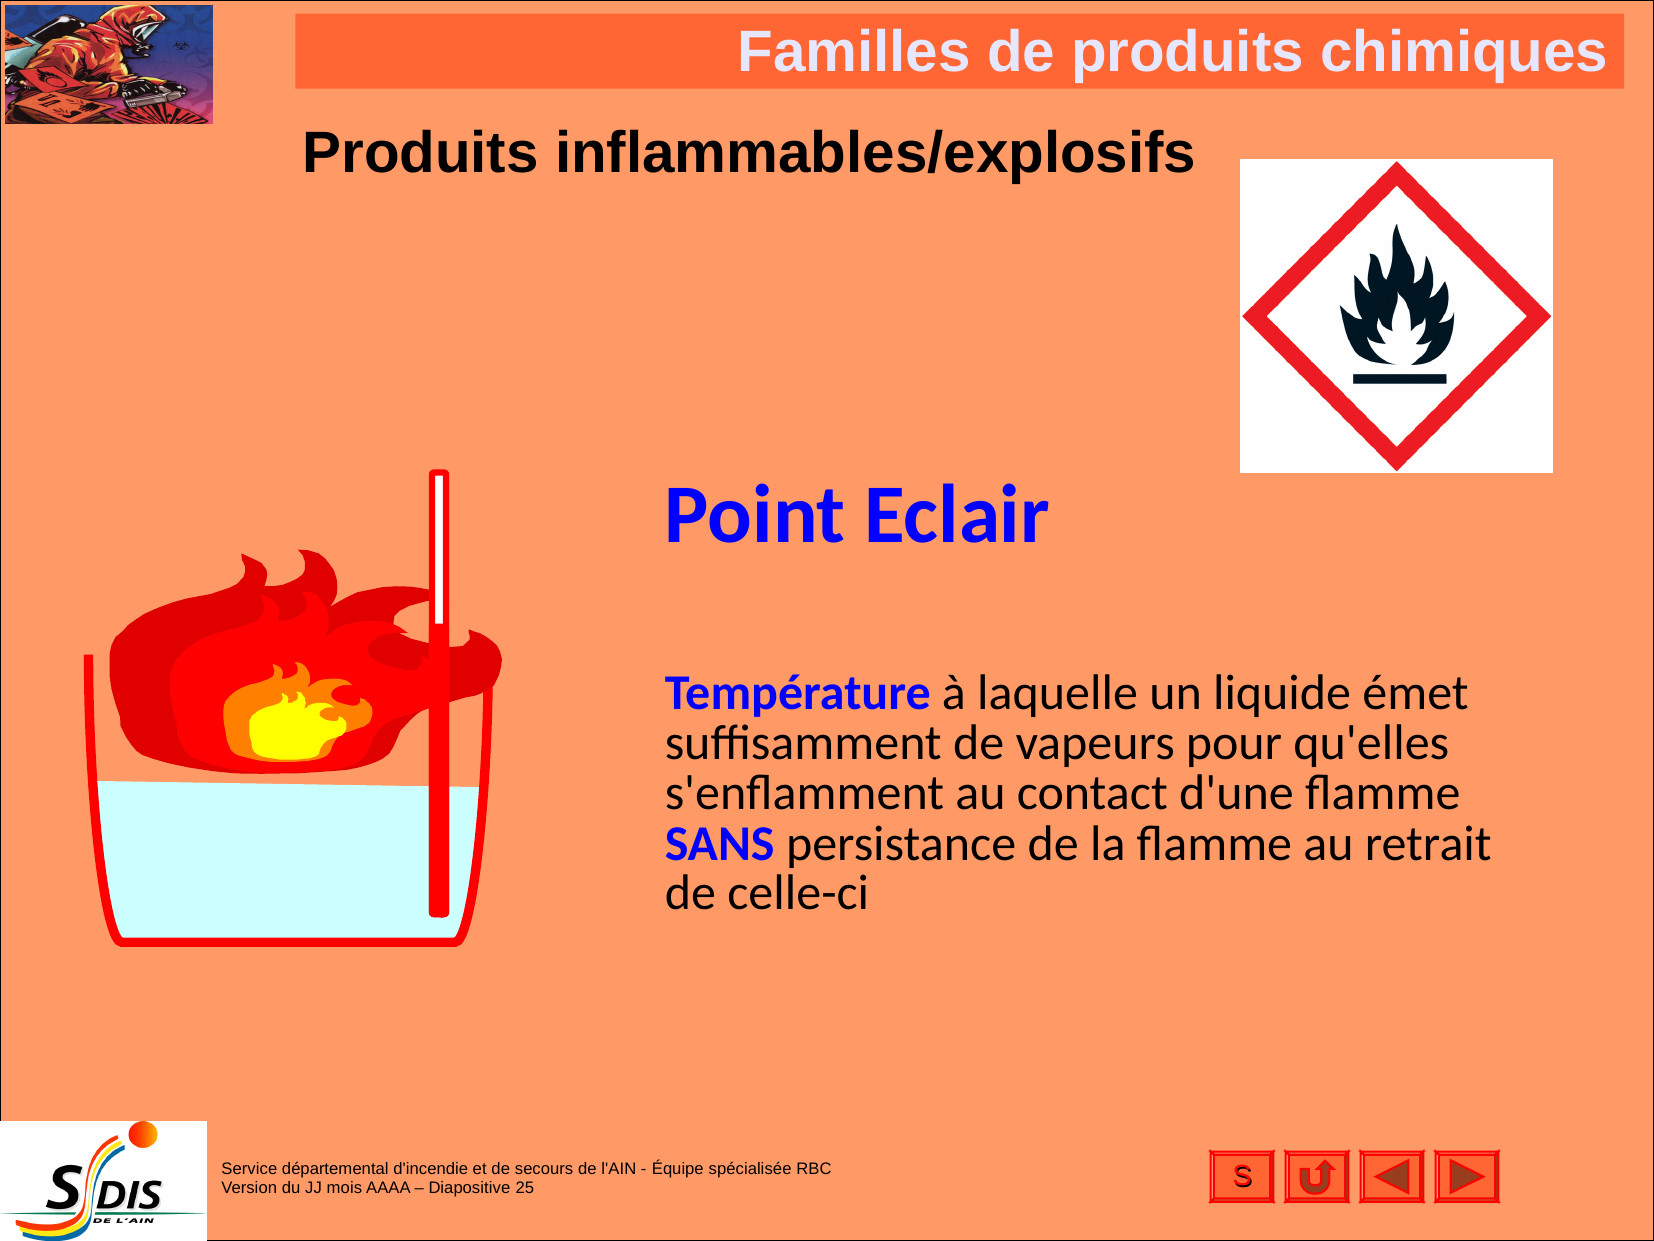

Familles de produits chimiques
Produits inflammables/explosifs
# Point Eclair
Température à laquelle un liquide émet suffisamment de vapeurs pour qu'elles s'enflamment au contact d'une flamme SANS persistance de la flamme au retrait de celle-ci